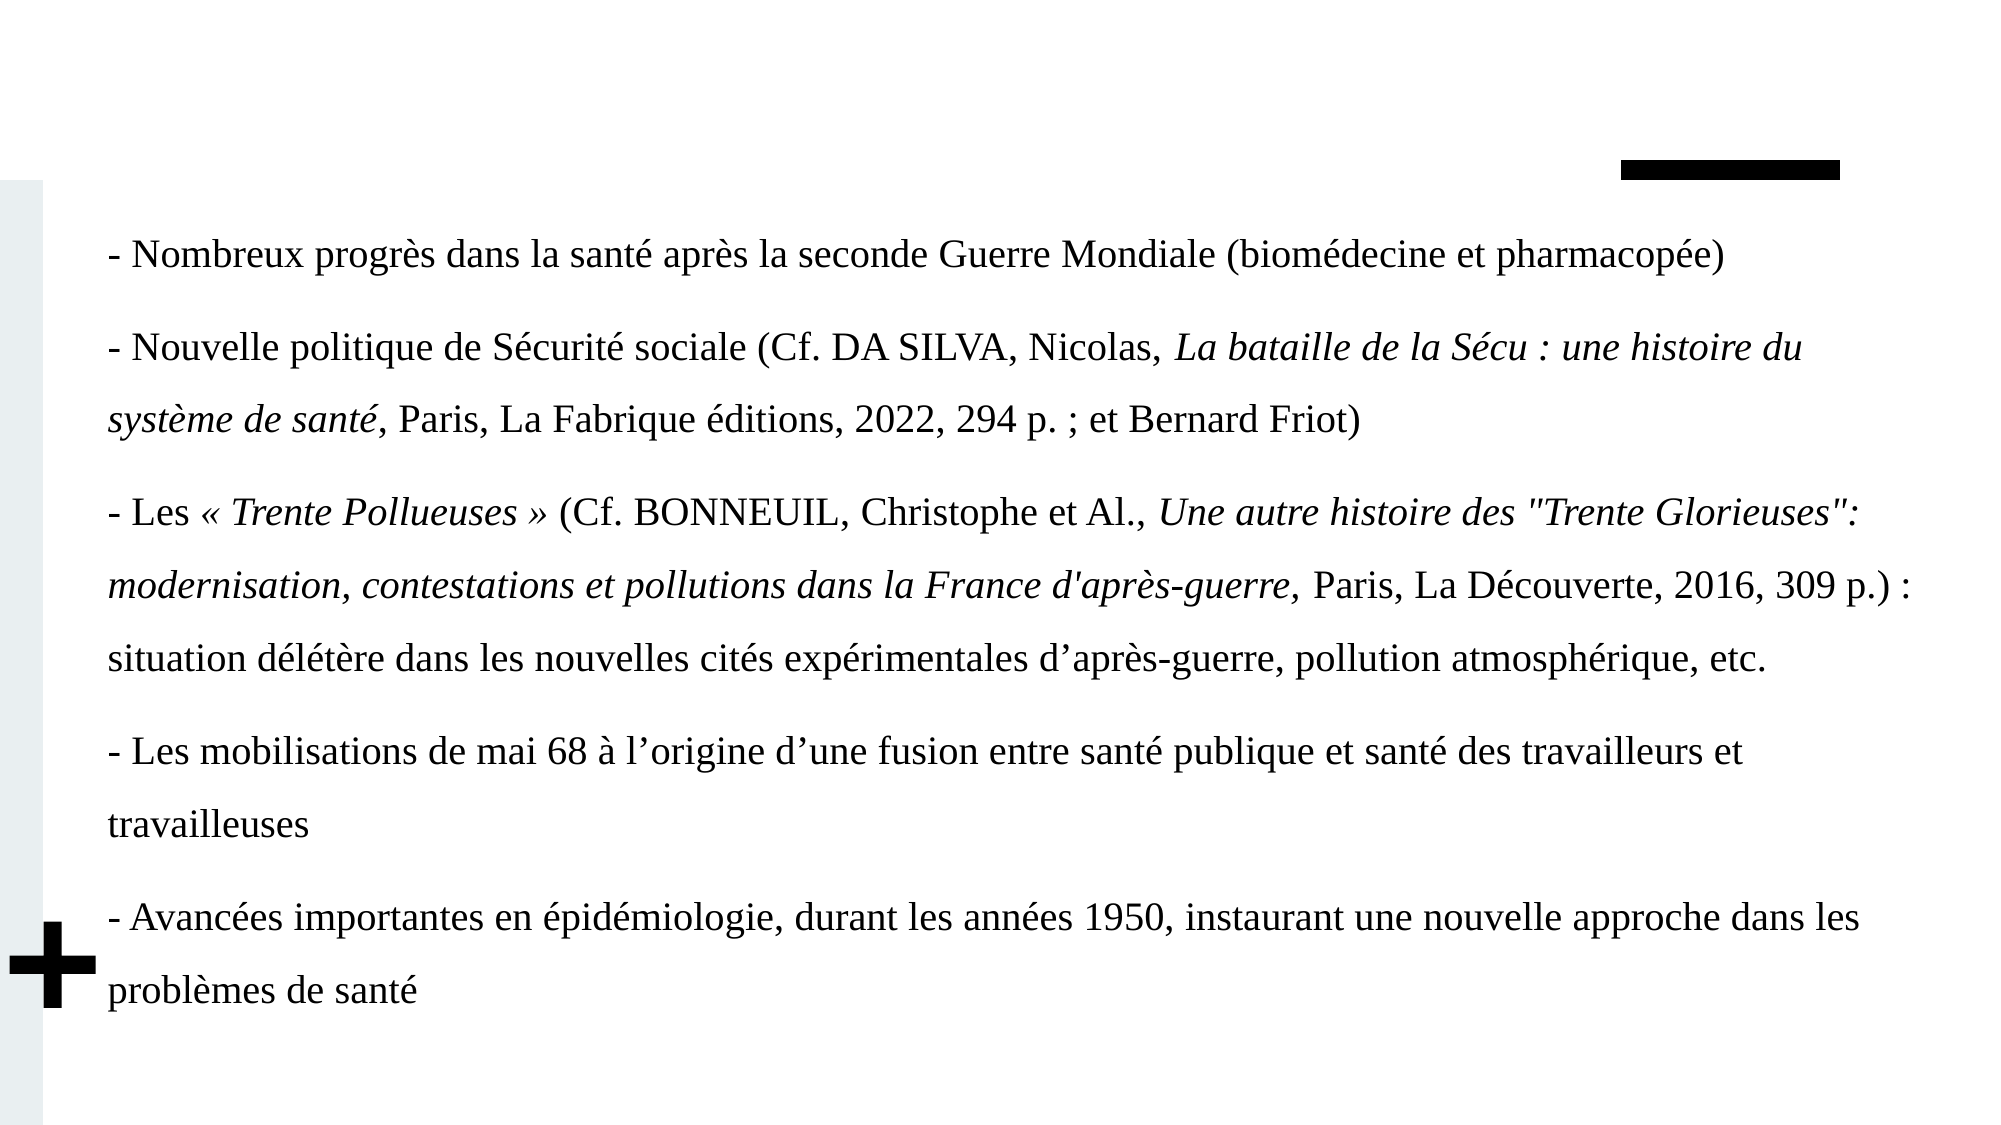

# - Nombreux progrès dans la santé après la seconde Guerre Mondiale (biomédecine et pharmacopée)
- Nouvelle politique de Sécurité sociale (Cf. DA SILVA, Nicolas, La bataille de la Sécu : une histoire du système de santé, Paris, La Fabrique éditions, 2022, 294 p. ; et Bernard Friot)
- Les « Trente Pollueuses » (Cf. BONNEUIL, Christophe et Al., Une autre histoire des "Trente Glorieuses": modernisation, contestations et pollutions dans la France d'après-guerre, Paris, La Découverte, 2016, 309 p.) : situation délétère dans les nouvelles cités expérimentales d’après-guerre, pollution atmosphérique, etc.
- Les mobilisations de mai 68 à l’origine d’une fusion entre santé publique et santé des travailleurs et travailleuses
- Avancées importantes en épidémiologie, durant les années 1950, instaurant une nouvelle approche dans les problèmes de santé